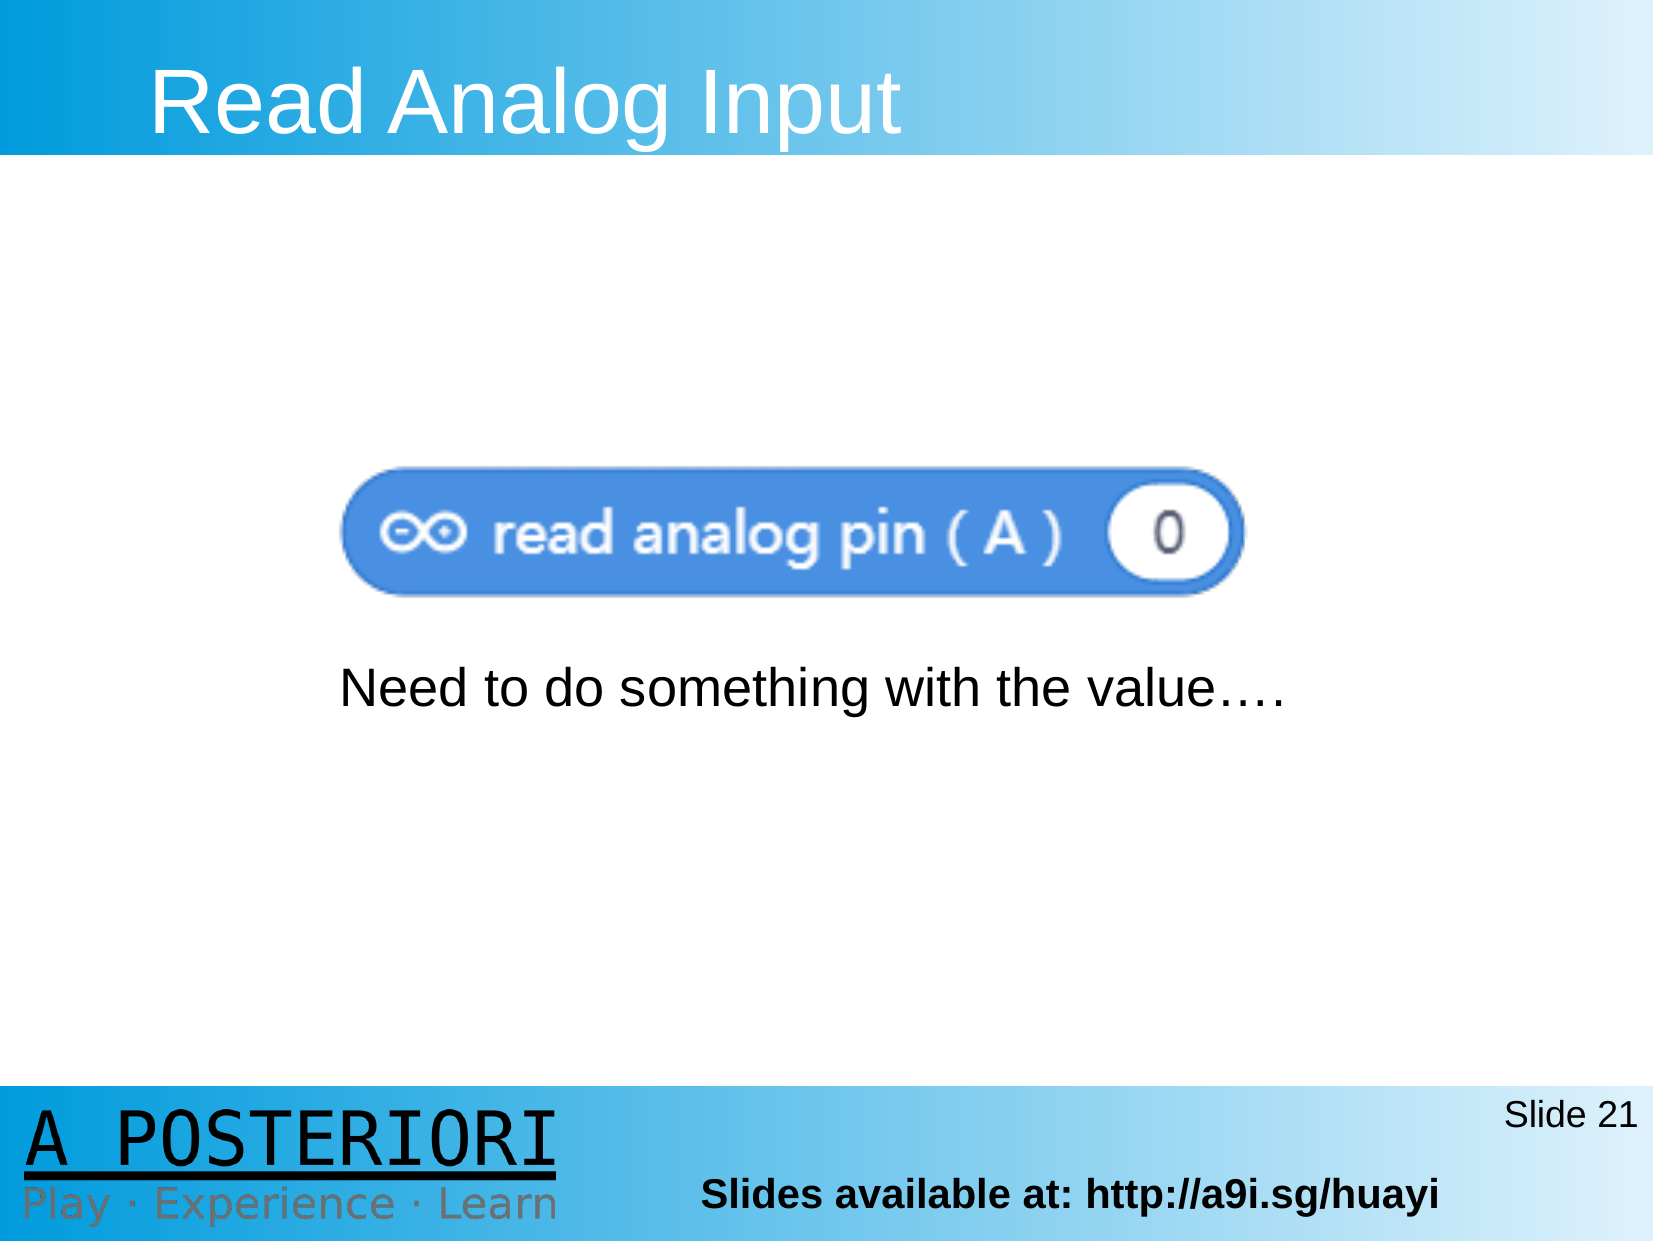

# Read Analog Input
Need to do something with the value….